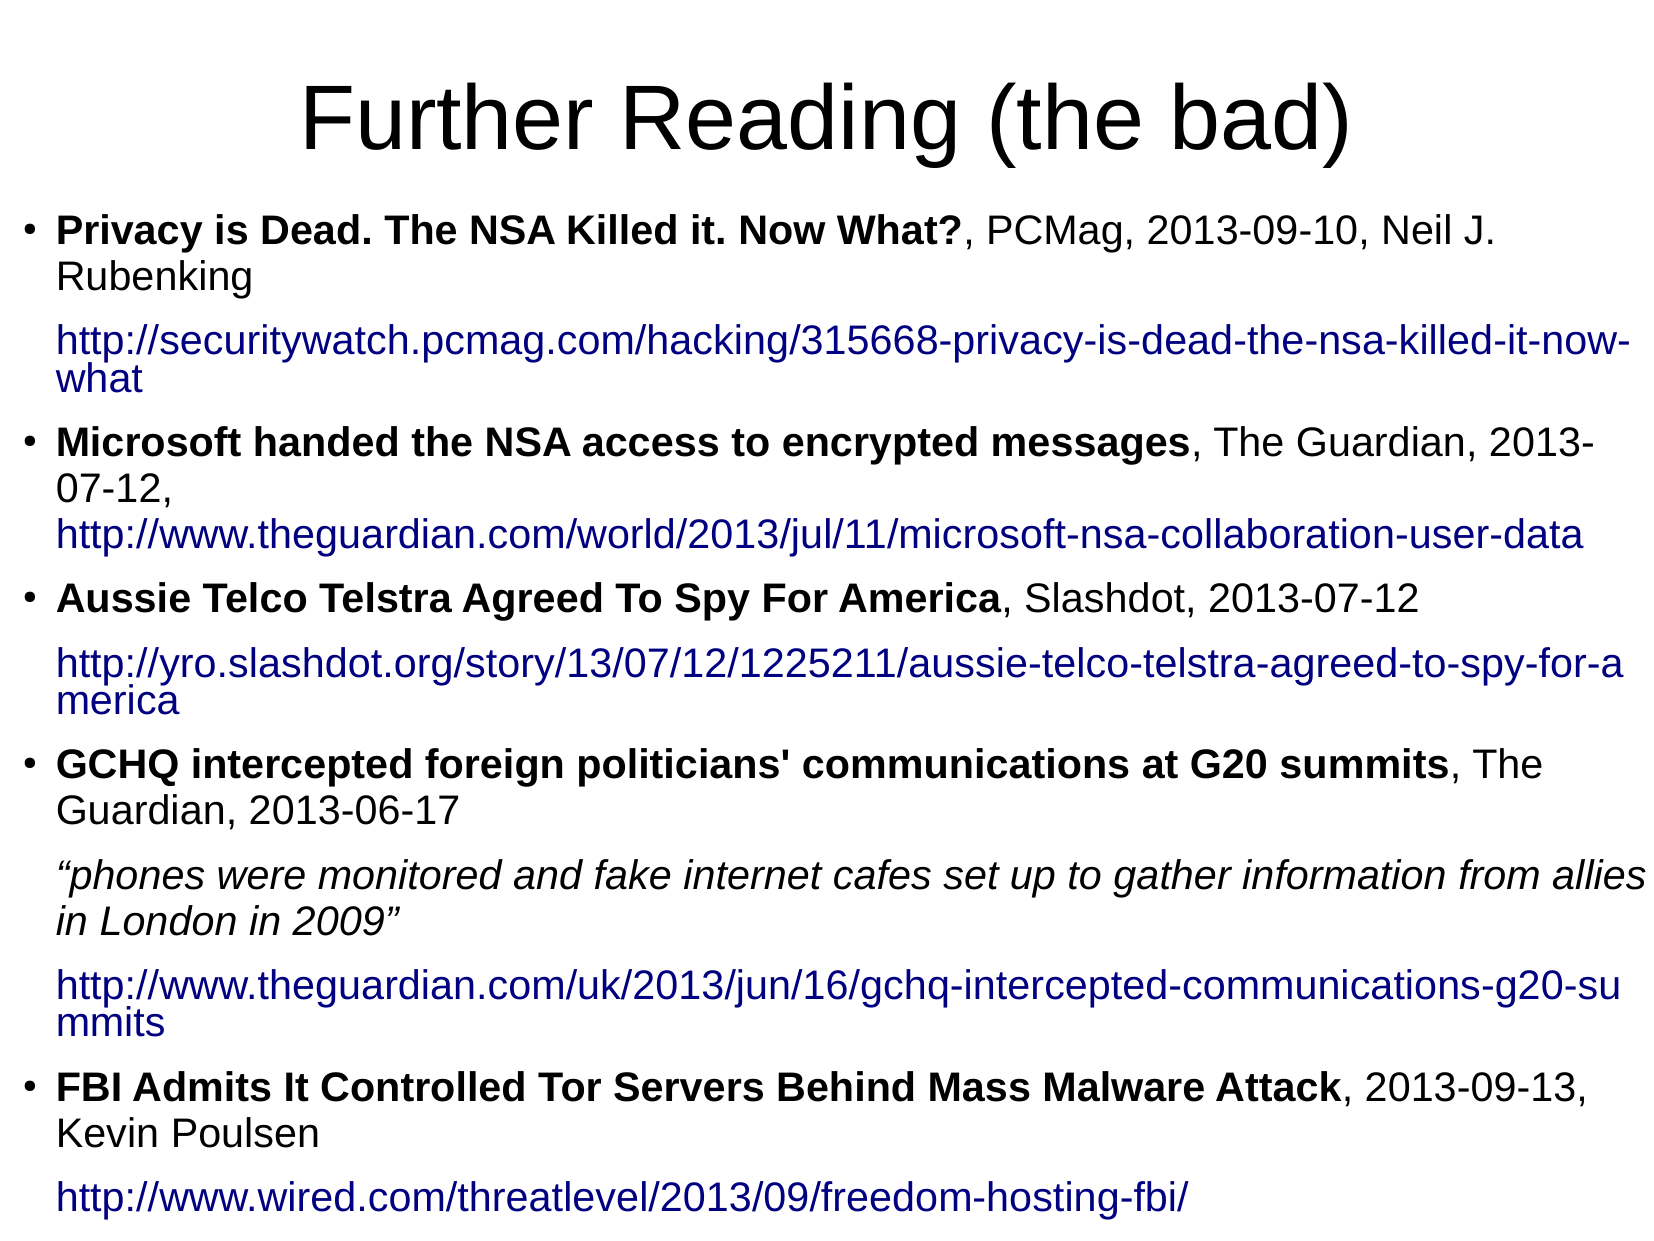

# Further Reading (the bad)
Privacy is Dead. The NSA Killed it. Now What?, PCMag, 2013-09-10, Neil J. Rubenking
http://securitywatch.pcmag.com/hacking/315668-privacy-is-dead-the-nsa-killed-it-now-what
Microsoft handed the NSA access to encrypted messages, The Guardian, 2013-07-12, http://www.theguardian.com/world/2013/jul/11/microsoft-nsa-collaboration-user-data
Aussie Telco Telstra Agreed To Spy For America, Slashdot, 2013-07-12
http://yro.slashdot.org/story/13/07/12/1225211/aussie-telco-telstra-agreed-to-spy-for-america
GCHQ intercepted foreign politicians' communications at G20 summits, The Guardian, 2013-06-17
“phones were monitored and fake internet cafes set up to gather information from allies in London in 2009”
http://www.theguardian.com/uk/2013/jun/16/gchq-intercepted-communications-g20-summits
FBI Admits It Controlled Tor Servers Behind Mass Malware Attack, 2013-09-13, Kevin Poulsen
http://www.wired.com/threatlevel/2013/09/freedom-hosting-fbi/